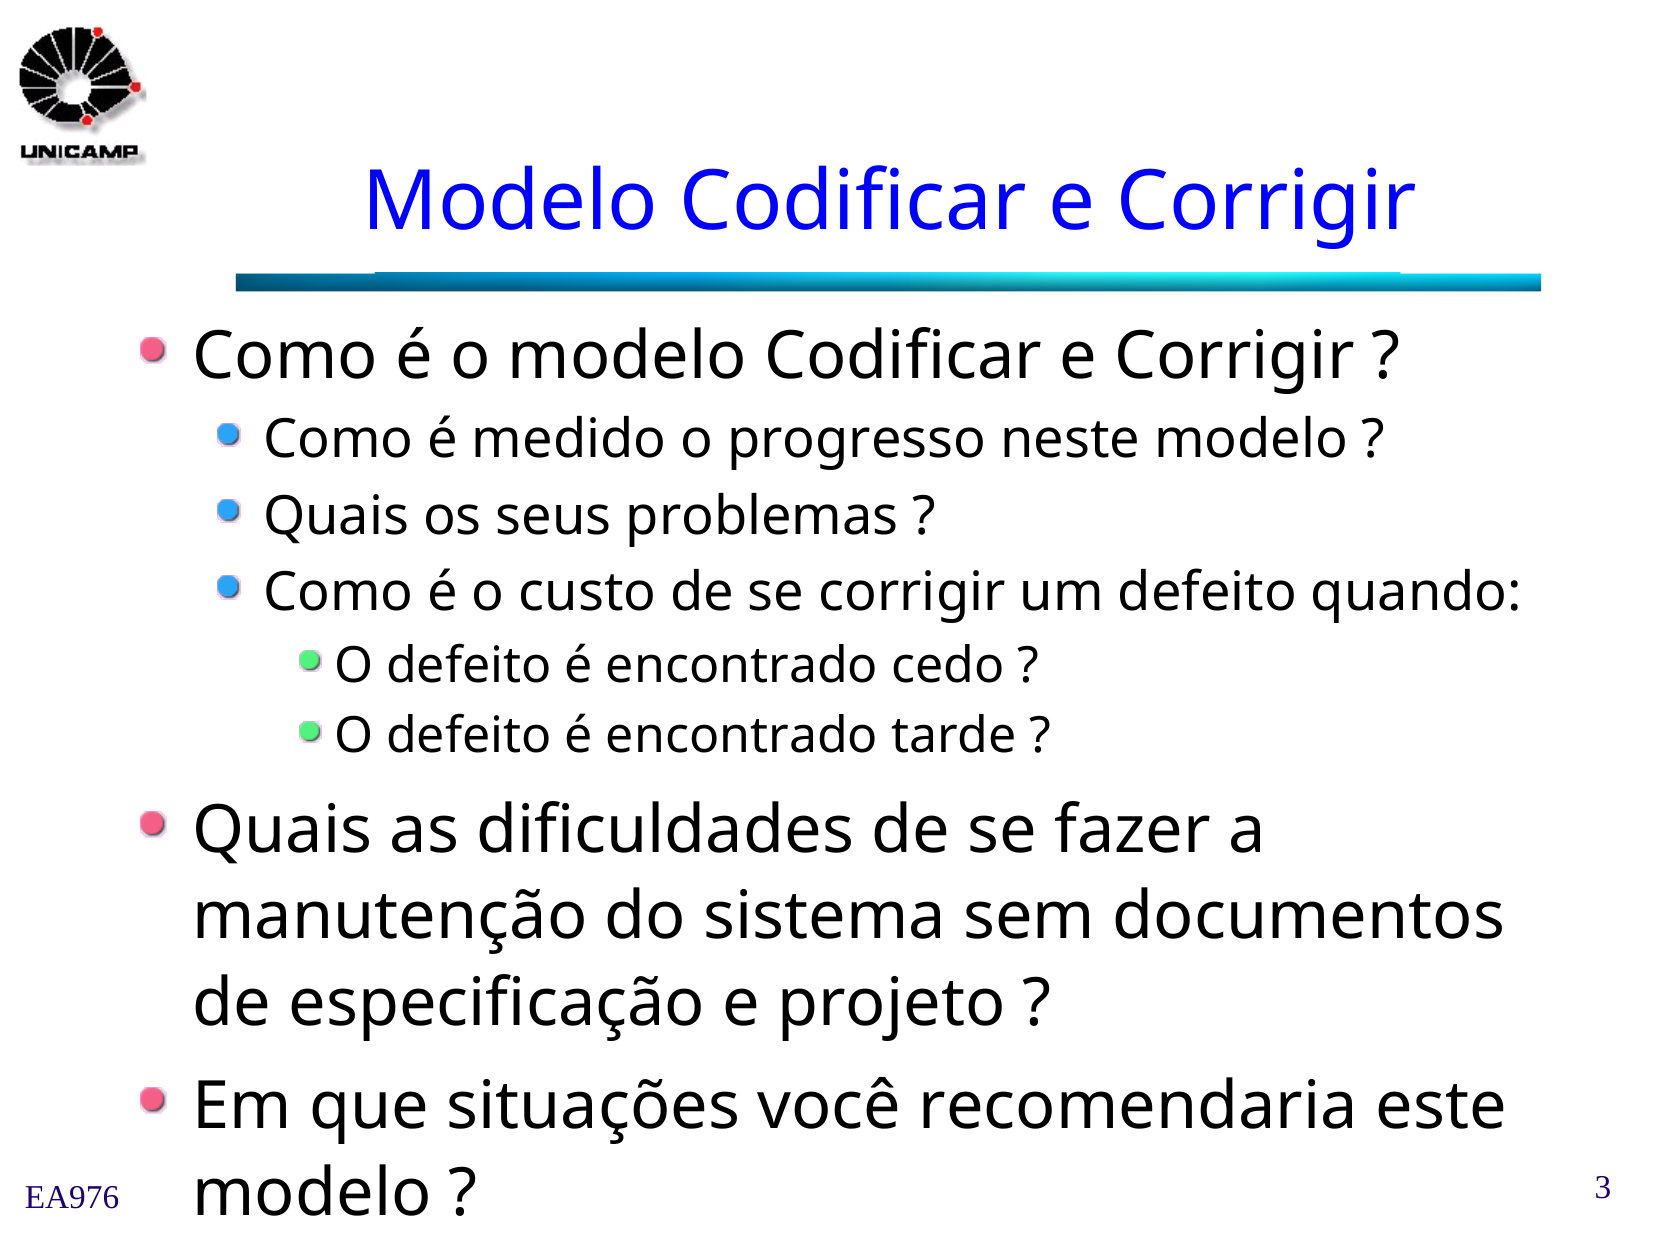

# Modelo Codificar e Corrigir
Como é o modelo Codificar e Corrigir ?
Como é medido o progresso neste modelo ?
Quais os seus problemas ?
Como é o custo de se corrigir um defeito quando:
O defeito é encontrado cedo ?
O defeito é encontrado tarde ?
Quais as dificuldades de se fazer a manutenção do sistema sem documentos de especificação e projeto ?
Em que situações você recomendaria este modelo ?
3